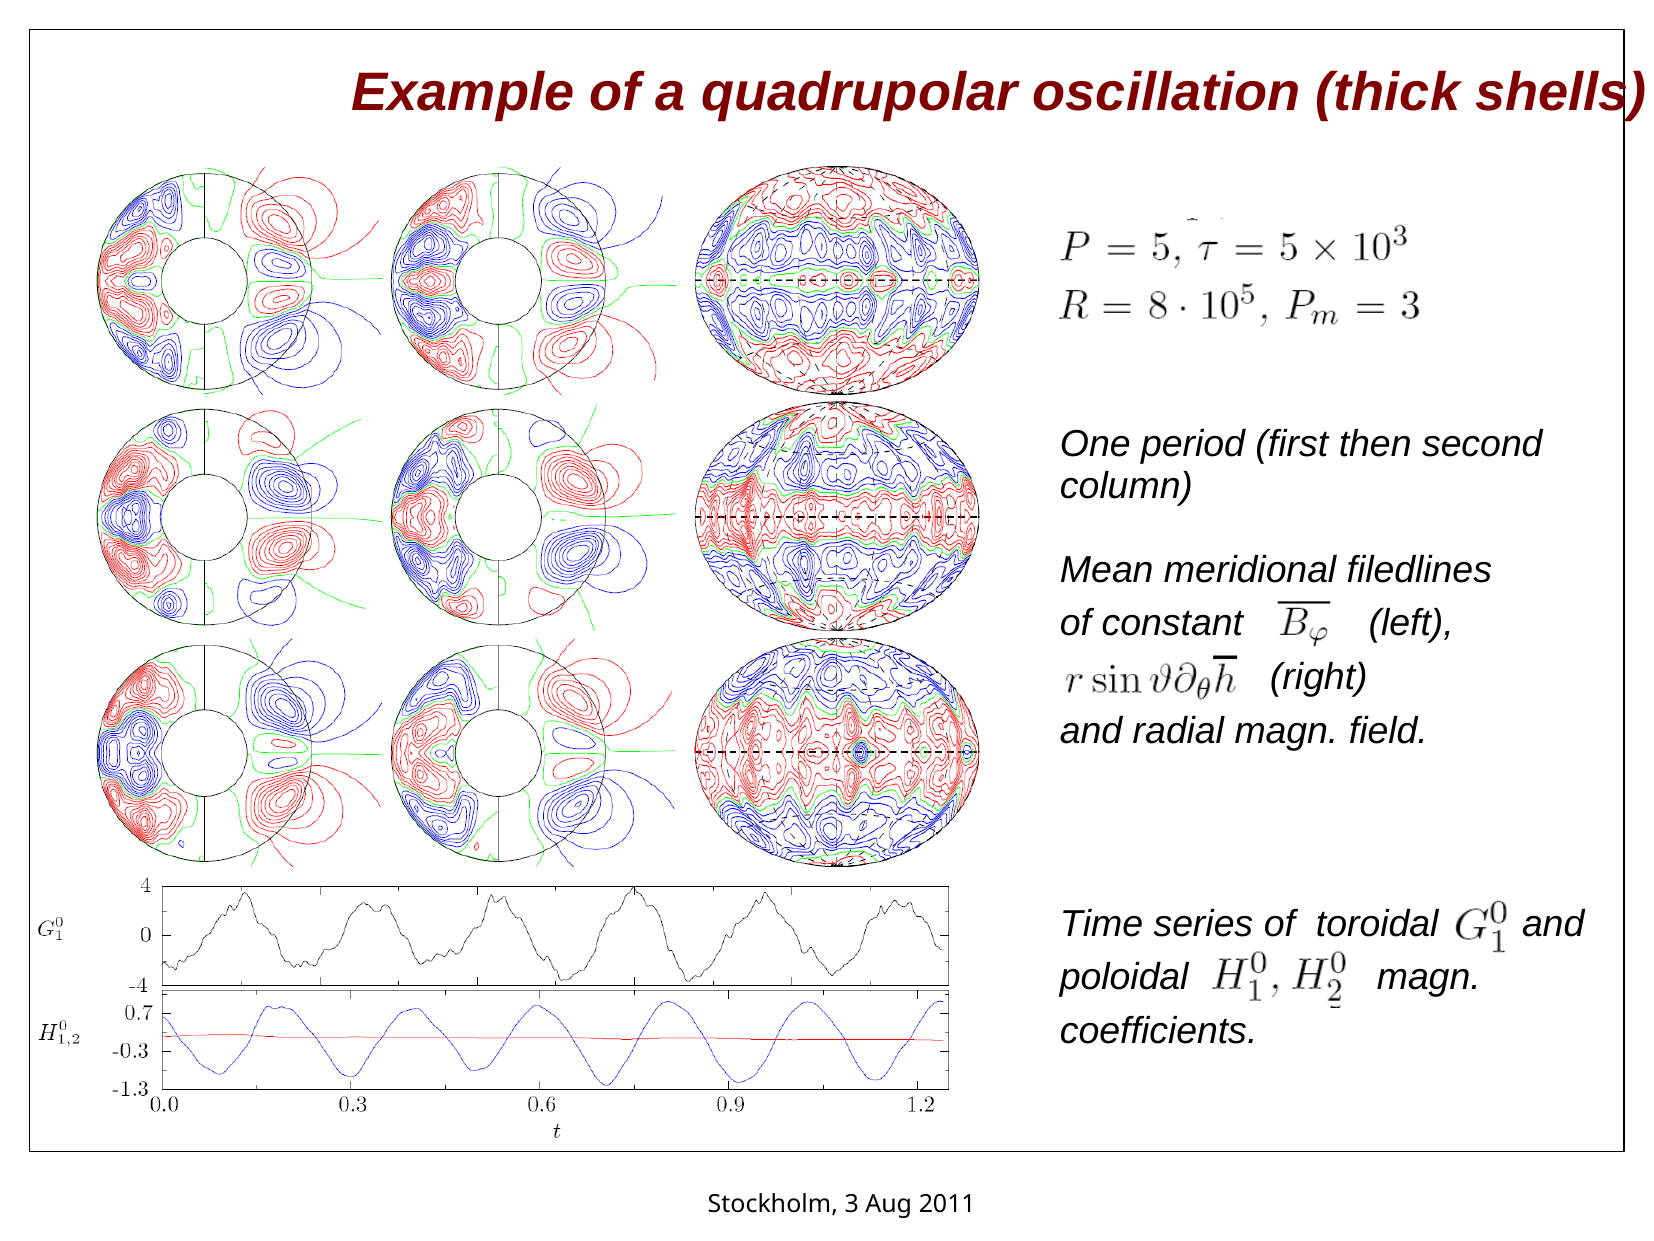

Example of a quadrupolar oscillation (thick shells)
One period (first then second column)
Mean meridional filedlines
of constant (left),
 (right)
and radial magn. field.
Time series of toroidal and
poloidal magn.
coefficients.
Stockholm, 3 Aug 2011